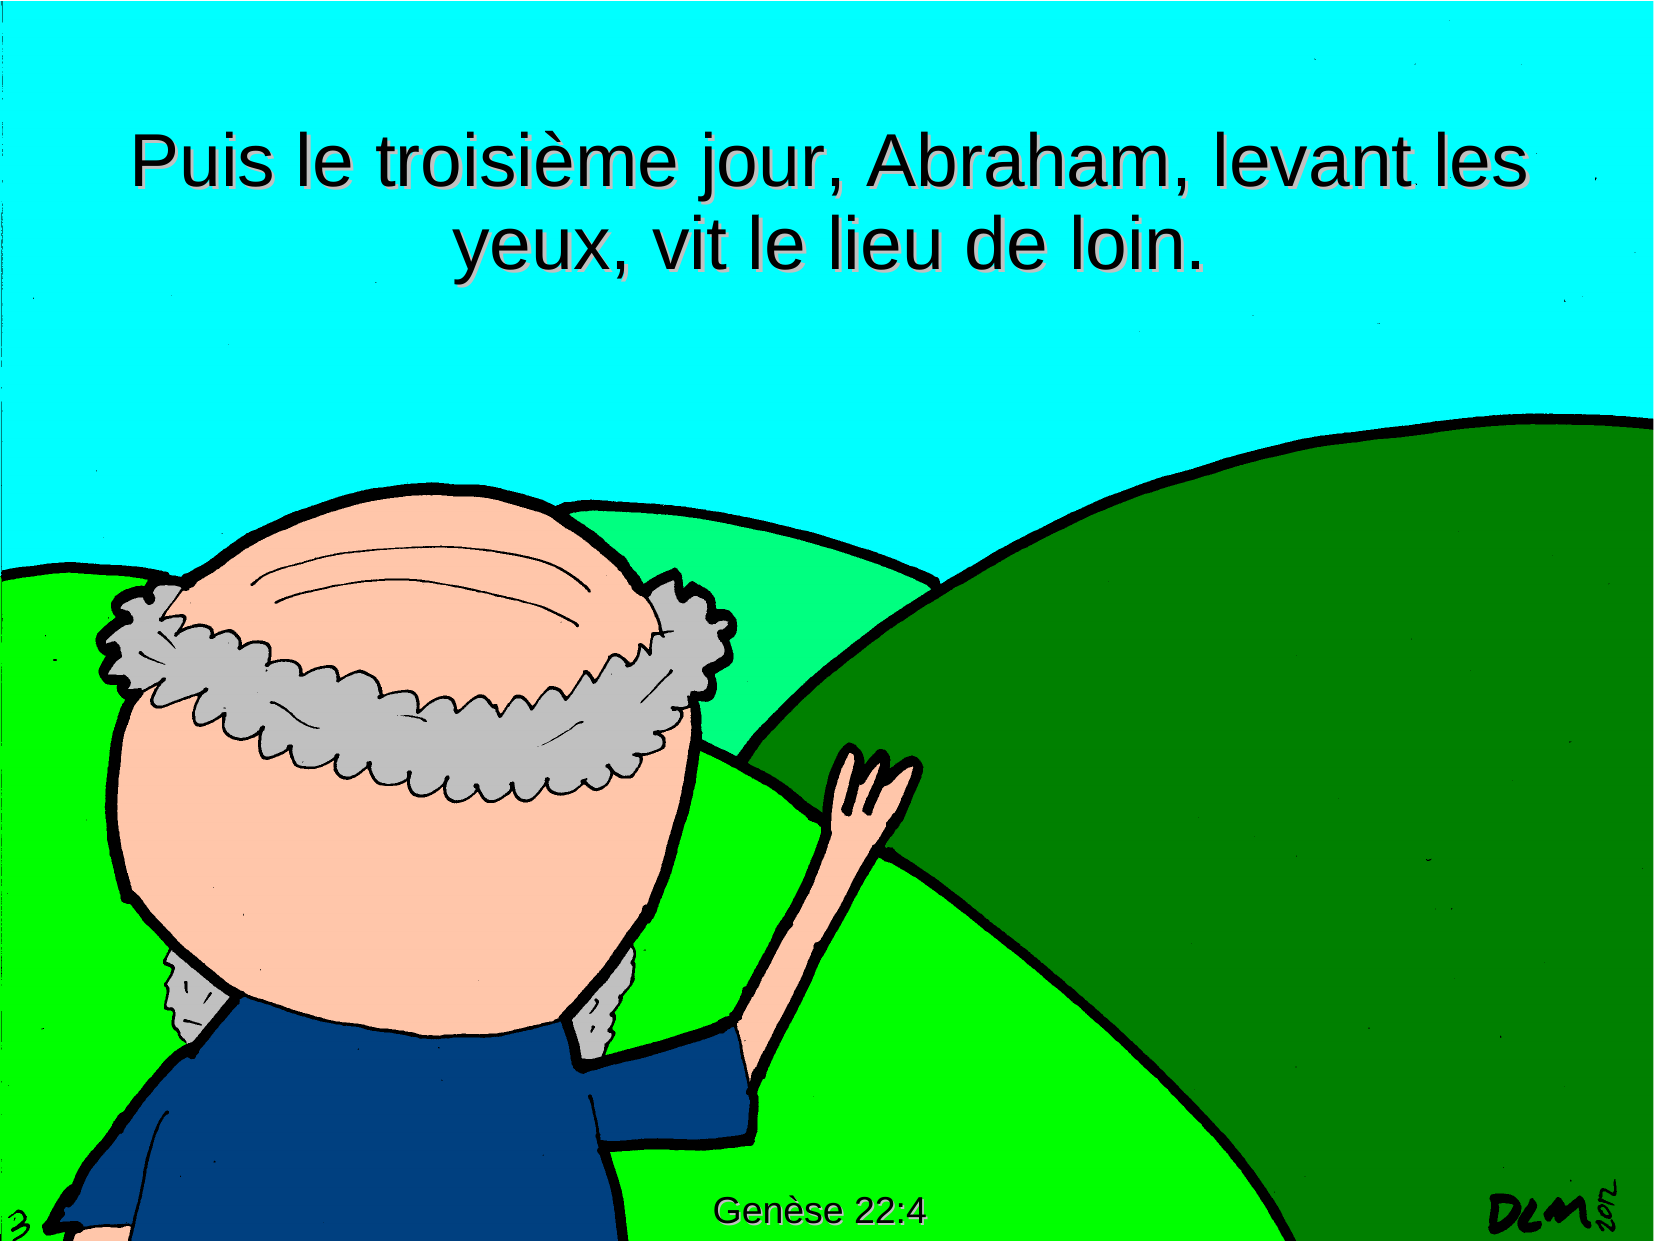

Puis le troisième jour, Abraham, levant les yeux, vit le lieu de loin.
Genèse 22:4